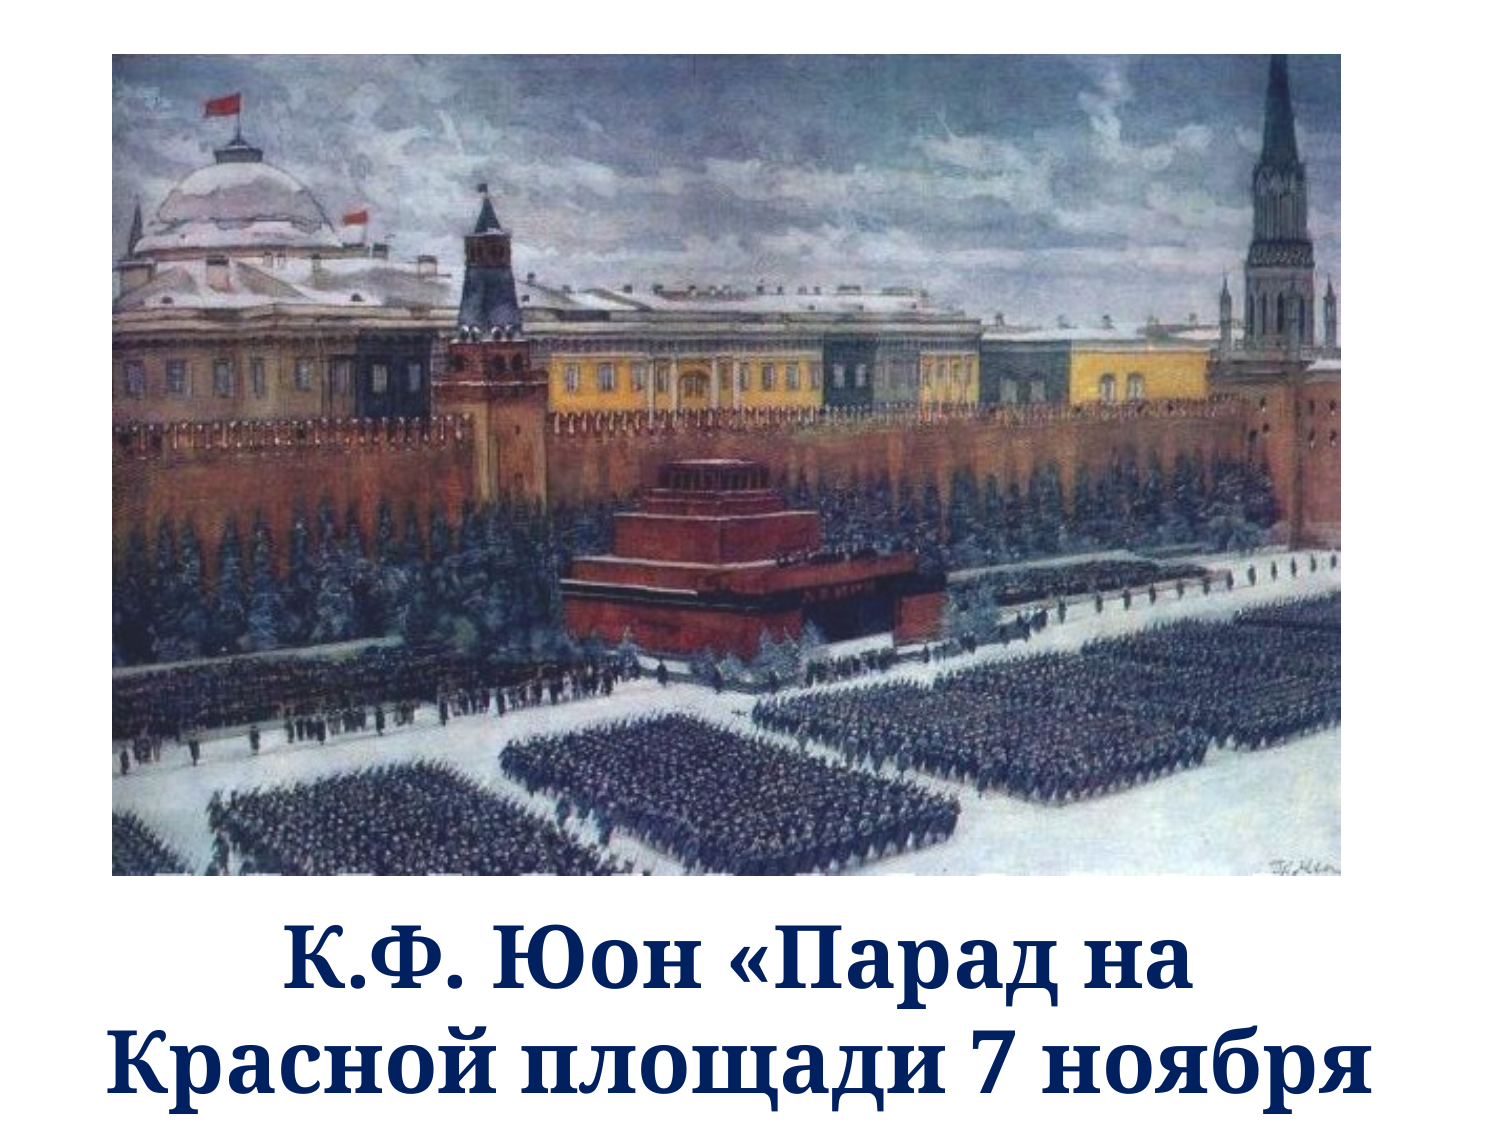

# К.Ф. Юон «Парад на Красной площади 7 ноября 1941 года»